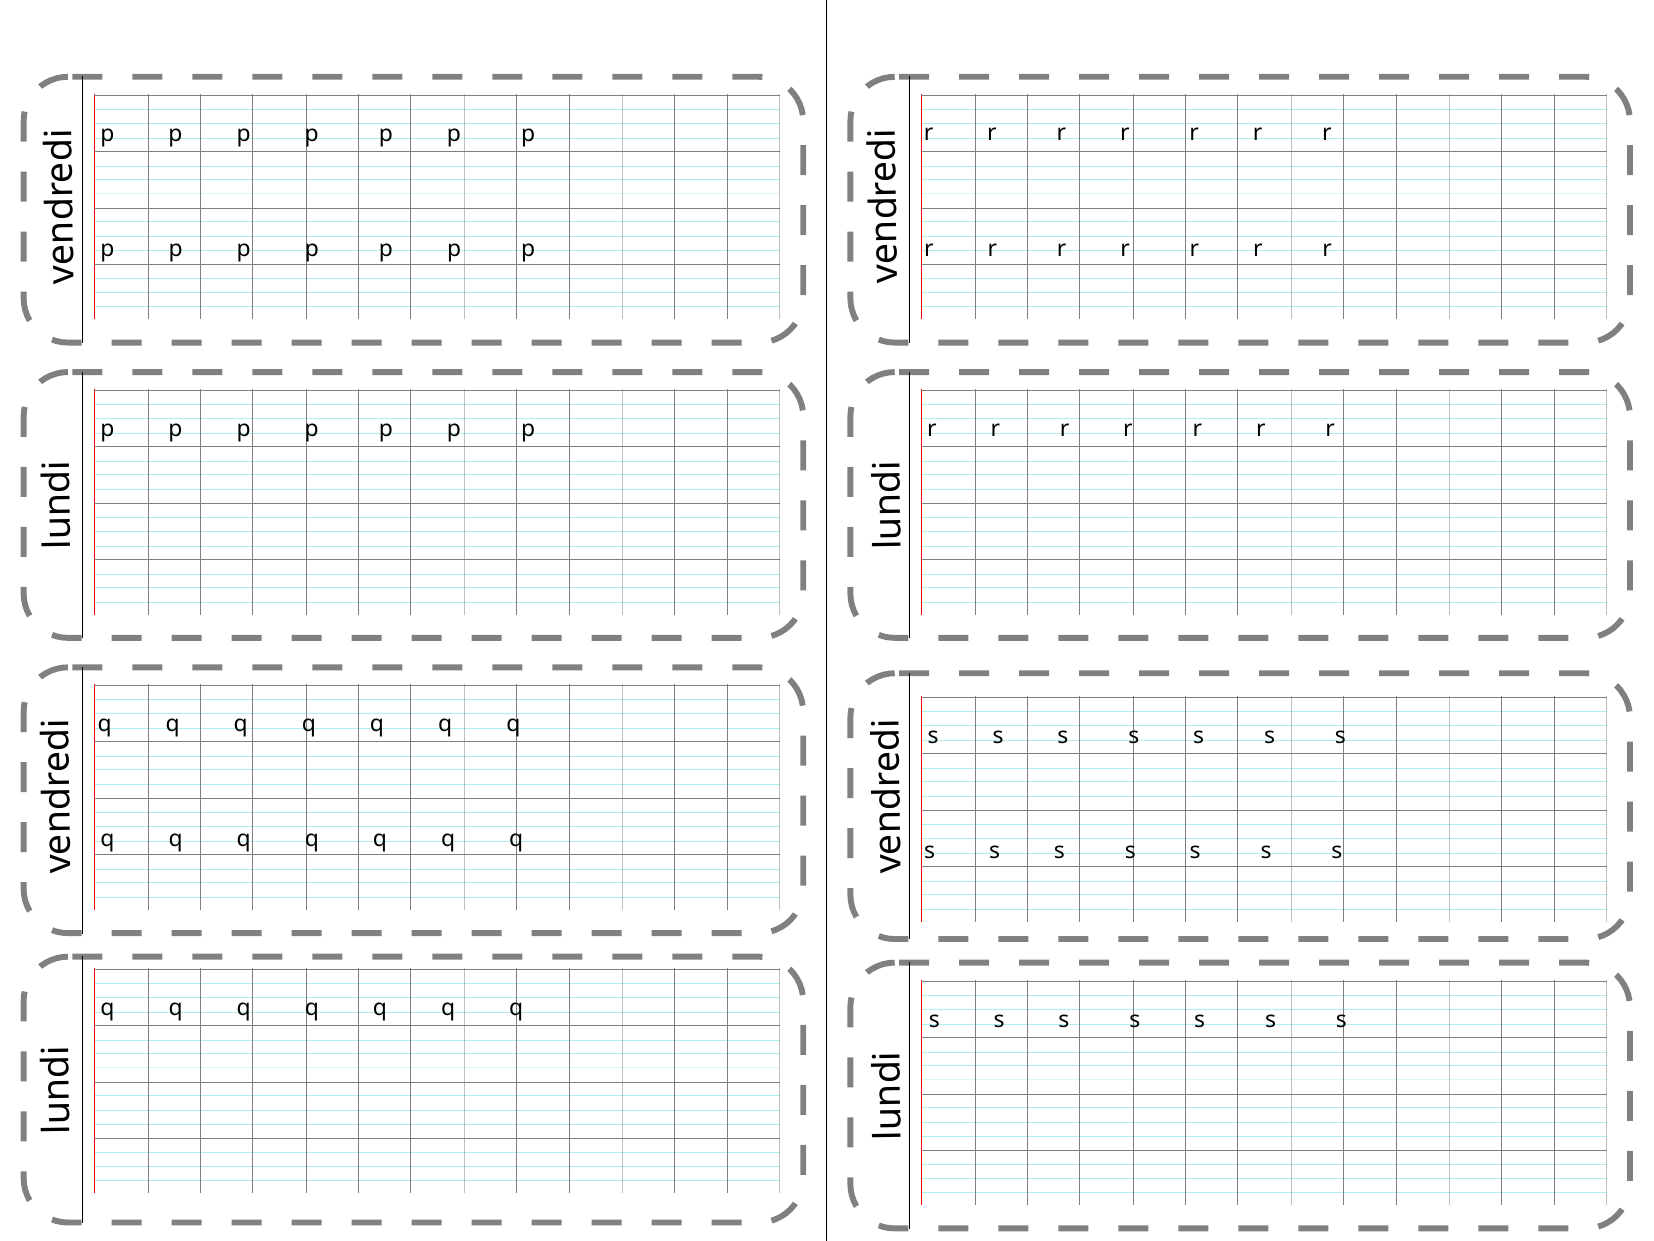

r r r r r r r
p p p p p p p
vendredi
vendredi
p p p p p p p
r r r r r r r
p p p p p p p
r r r r r r r
lundi
lundi
q q q q q q q
s s s s s s s
vendredi
vendredi
q q q q q q q
s s s s s s s
q q q q q q q
s s s s s s s
lundi
lundi